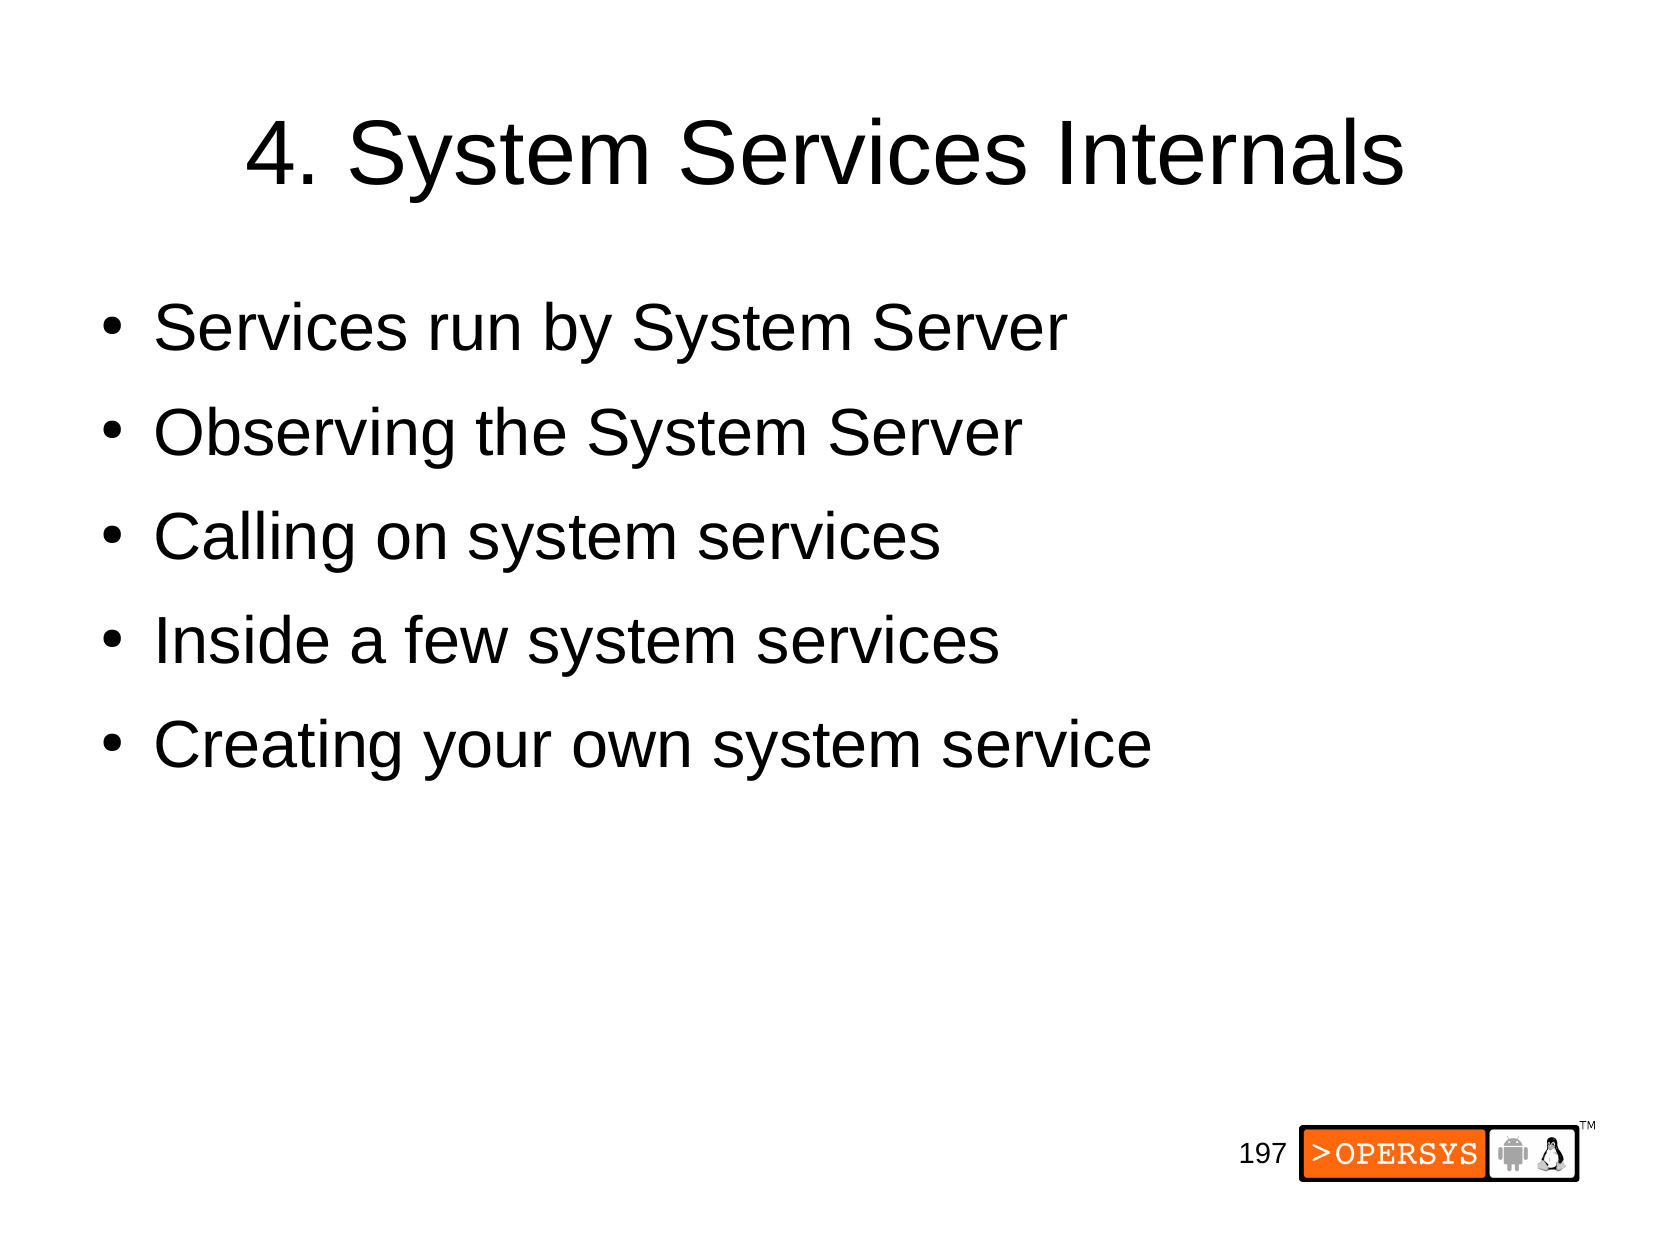

# 4. System Services Internals
Services run by System Server
Observing the System Server
Calling on system services
Inside a few system services
Creating your own system service